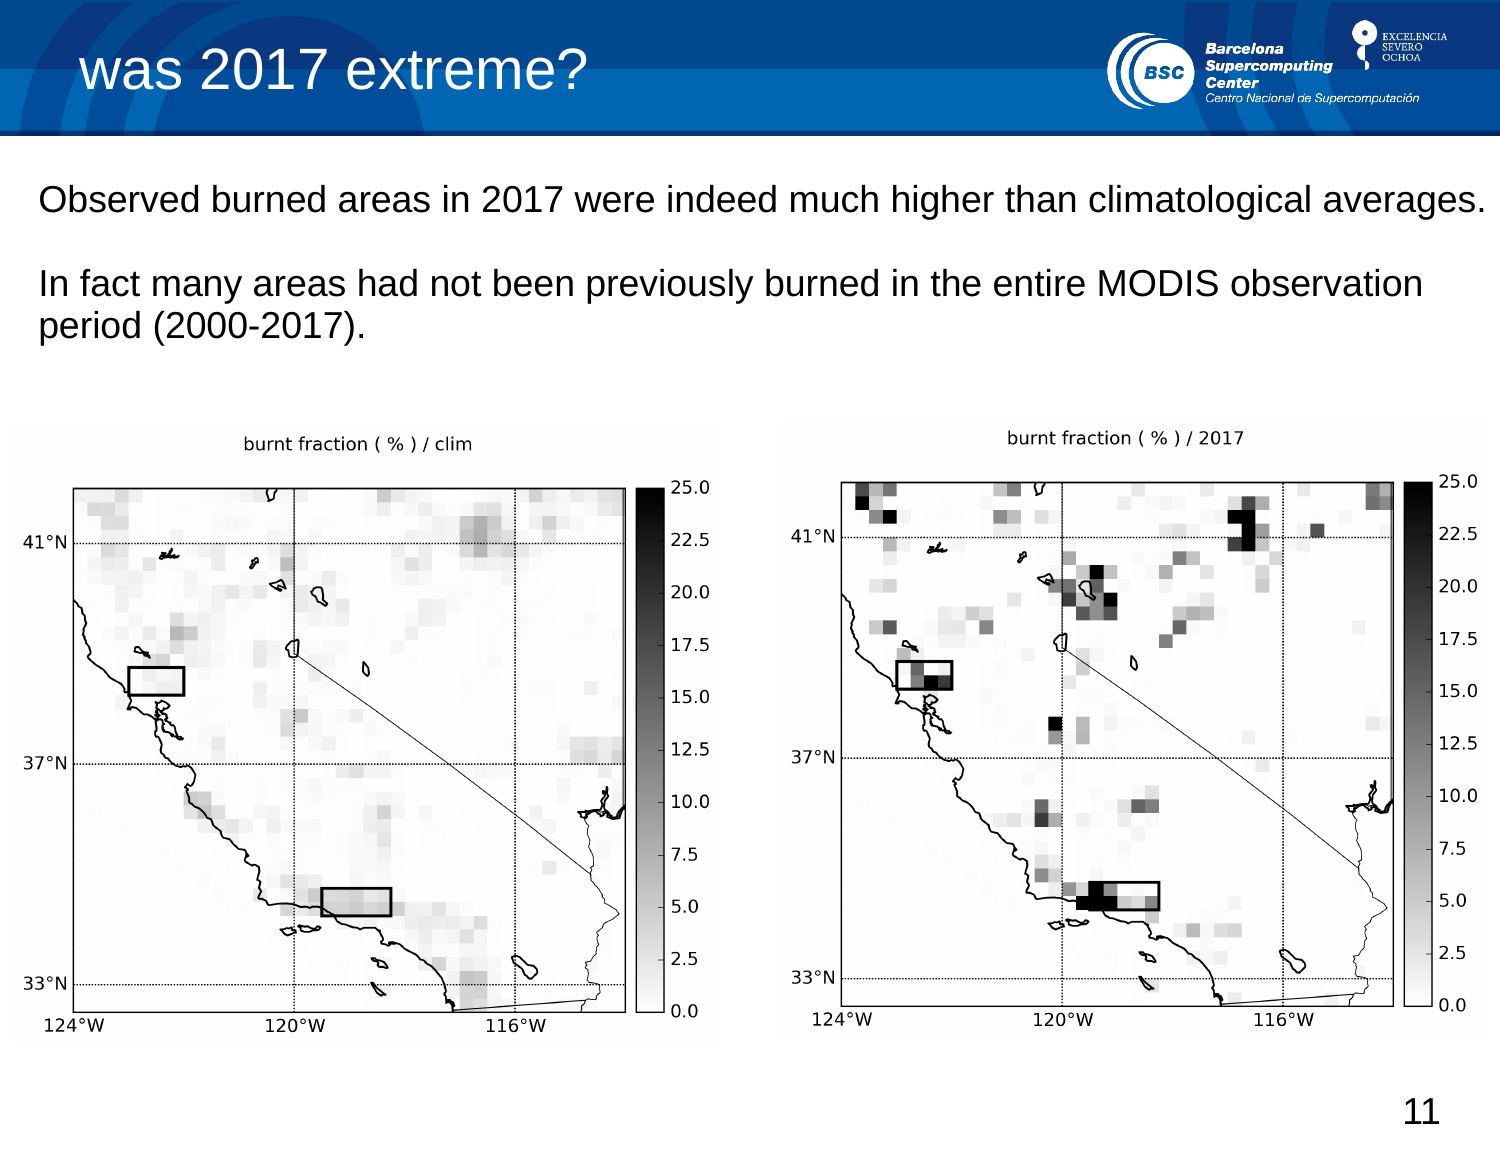

# was 2017 extreme?
Observed burned areas in 2017 were indeed much higher than climatological averages.
In fact many areas had not been previously burned in the entire MODIS observation
period (2000-2017).